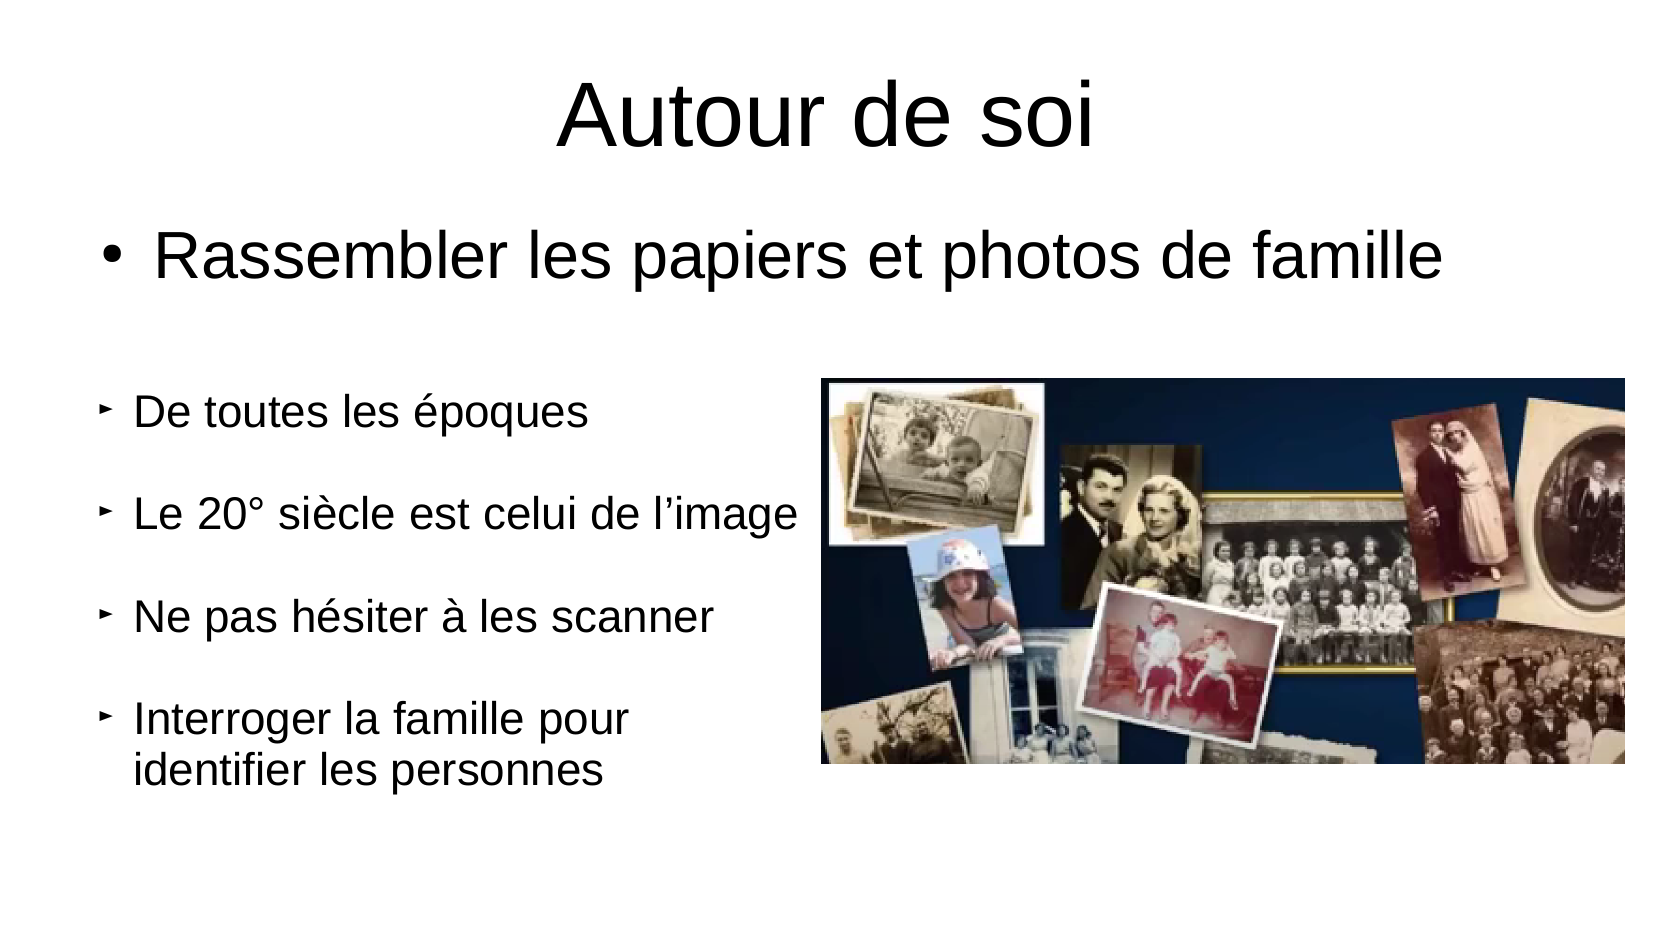

# Autour de soi
Rassembler les papiers et photos de famille
De toutes les époques
Le 20° siècle est celui de l’image
Ne pas hésiter à les scanner
Interroger la famille pour identifier les personnes